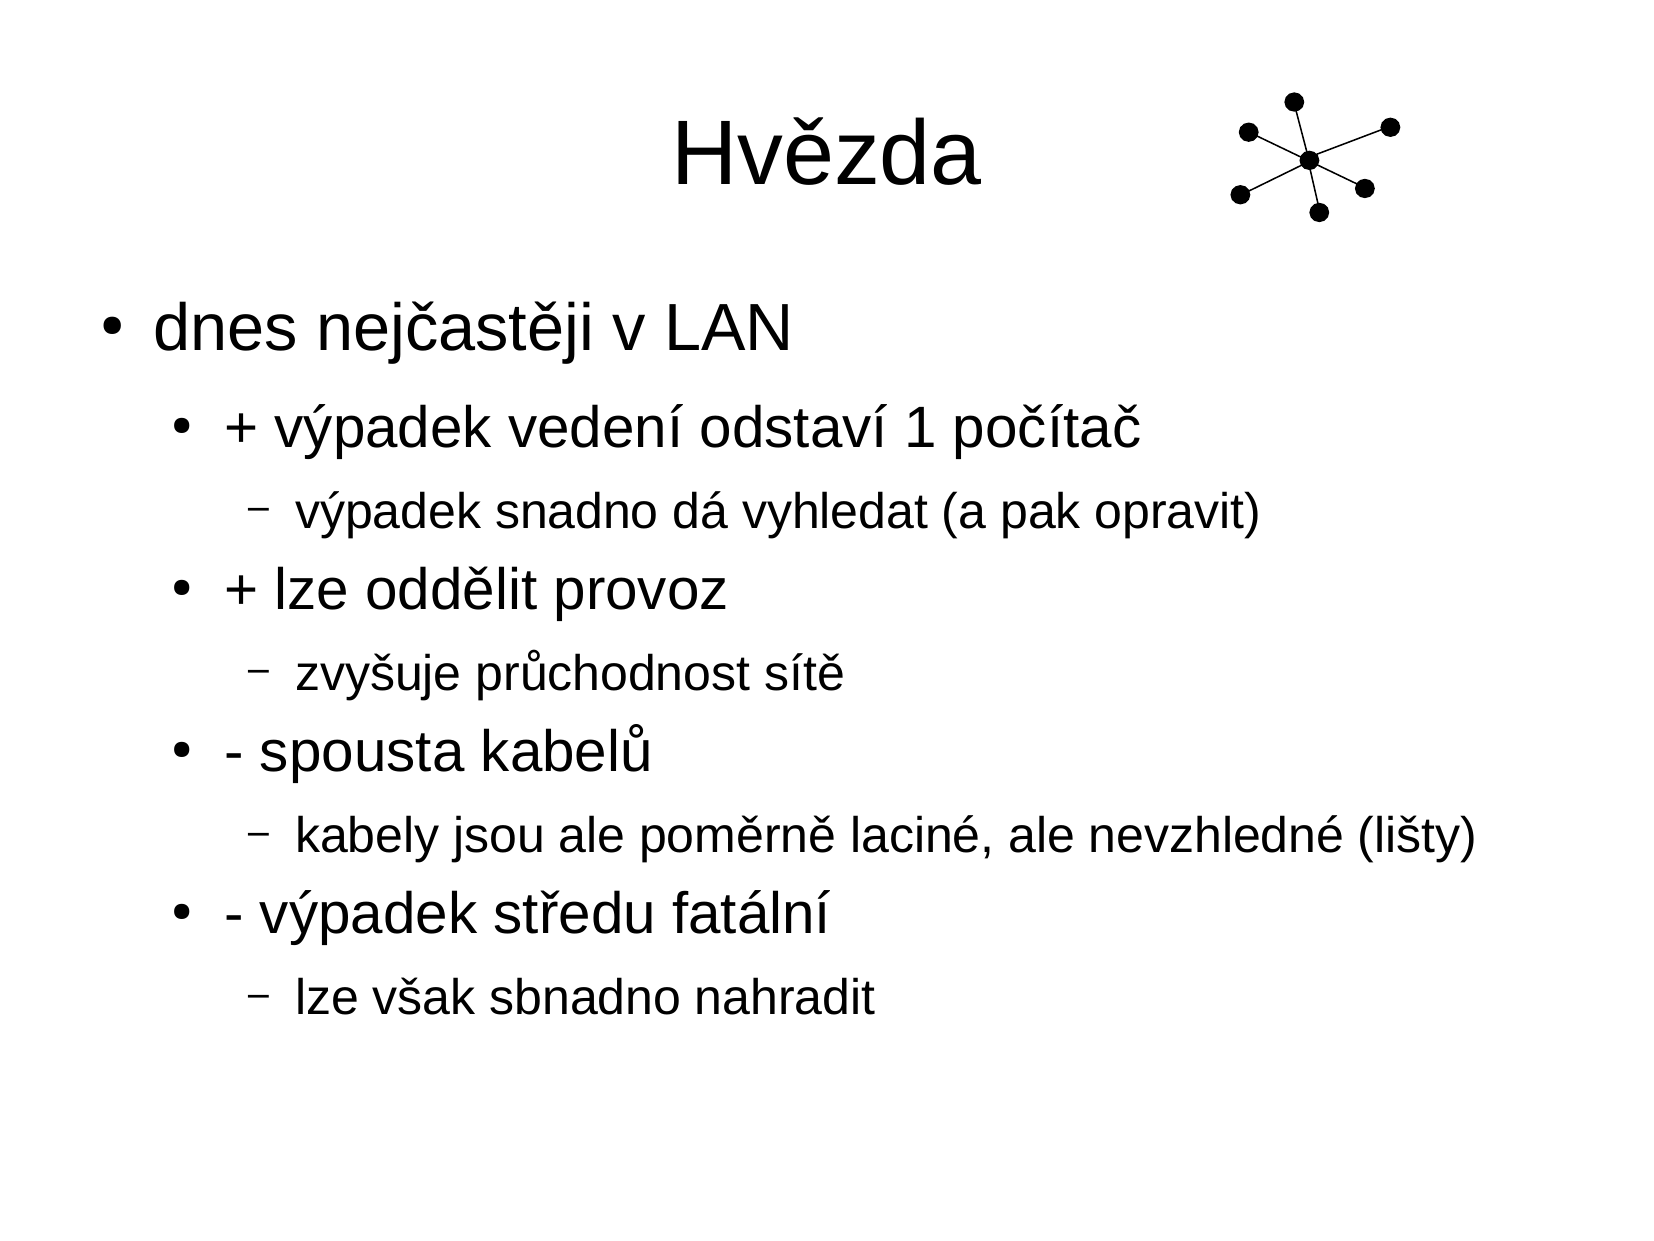

# Hvězda
dnes nejčastěji v LAN
+ výpadek vedení odstaví 1 počítač
výpadek snadno dá vyhledat (a pak opravit)
+ lze oddělit provoz
zvyšuje průchodnost sítě
- spousta kabelů
kabely jsou ale poměrně laciné, ale nevzhledné (lišty)
- výpadek středu fatální
lze však sbnadno nahradit